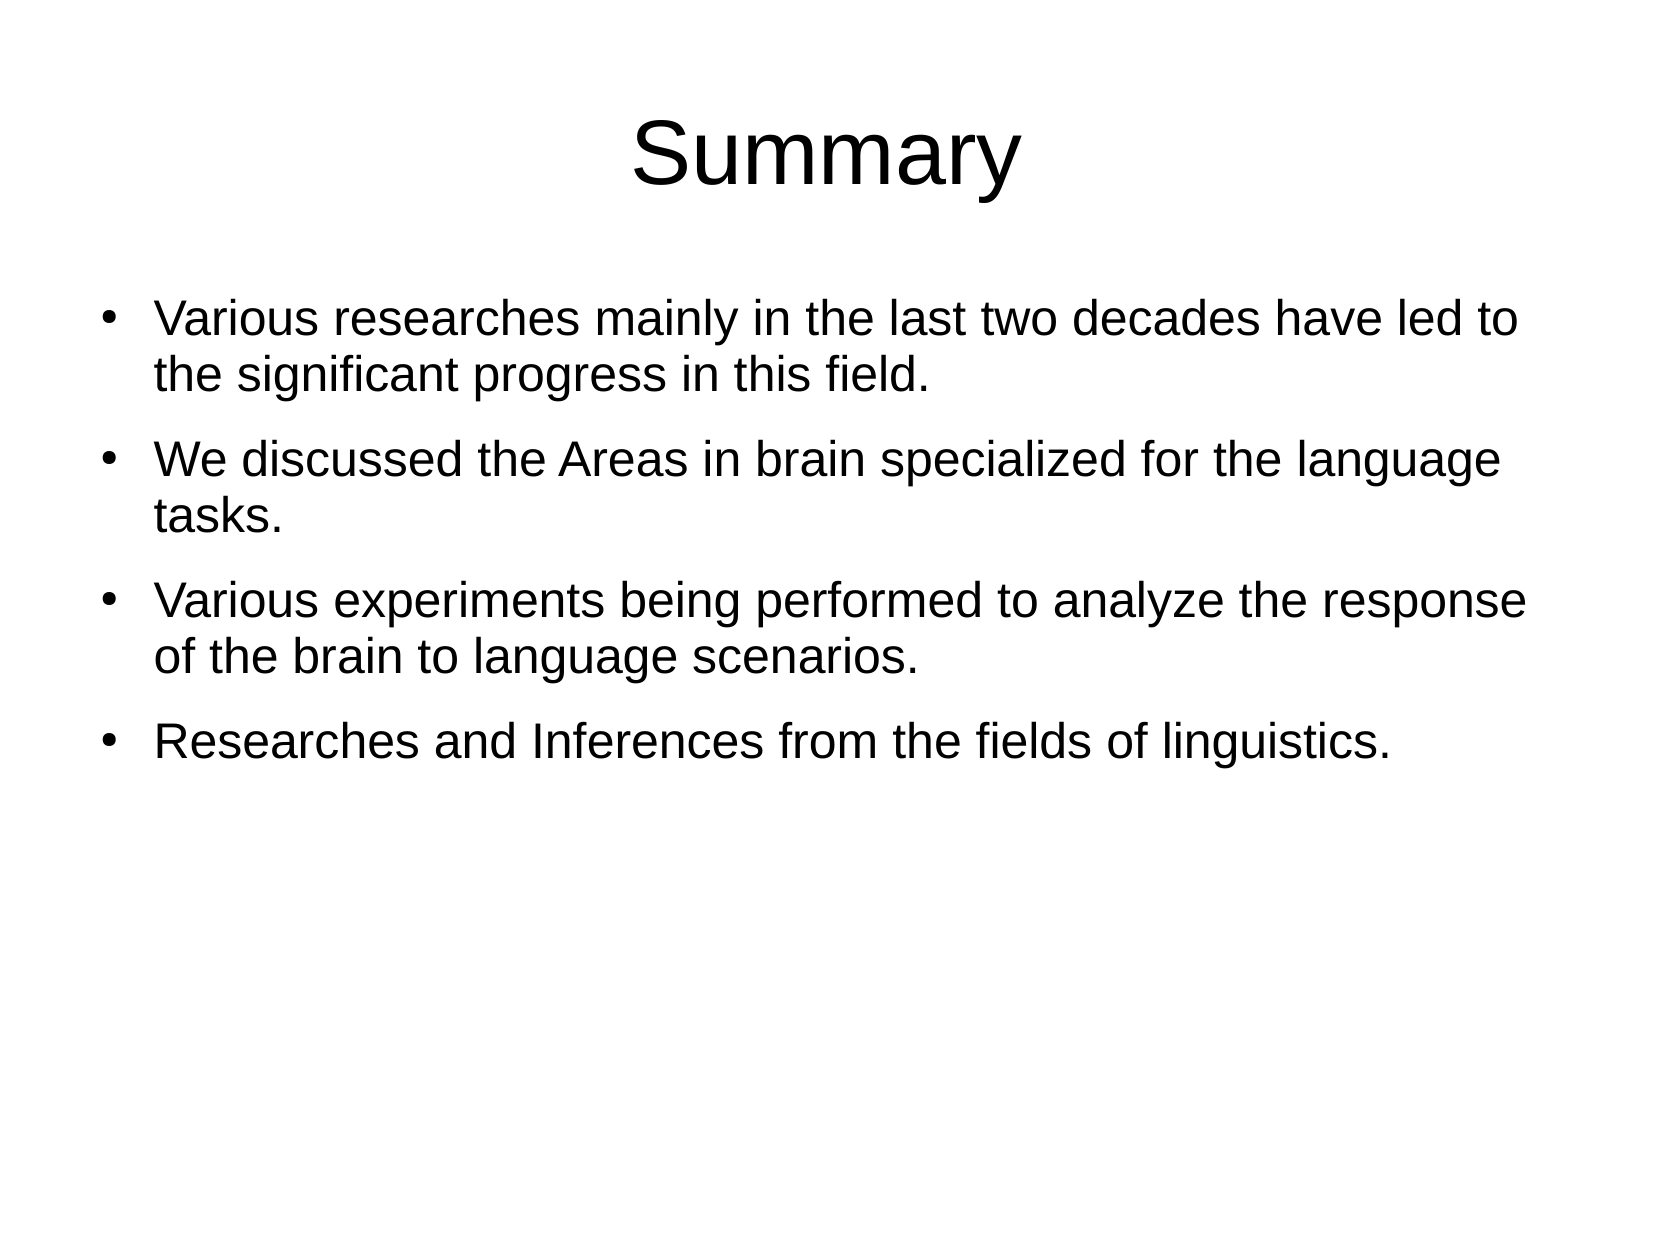

# Summary
Various researches mainly in the last two decades have led to the significant progress in this field.
We discussed the Areas in brain specialized for the language tasks.
Various experiments being performed to analyze the response of the brain to language scenarios.
Researches and Inferences from the fields of linguistics.